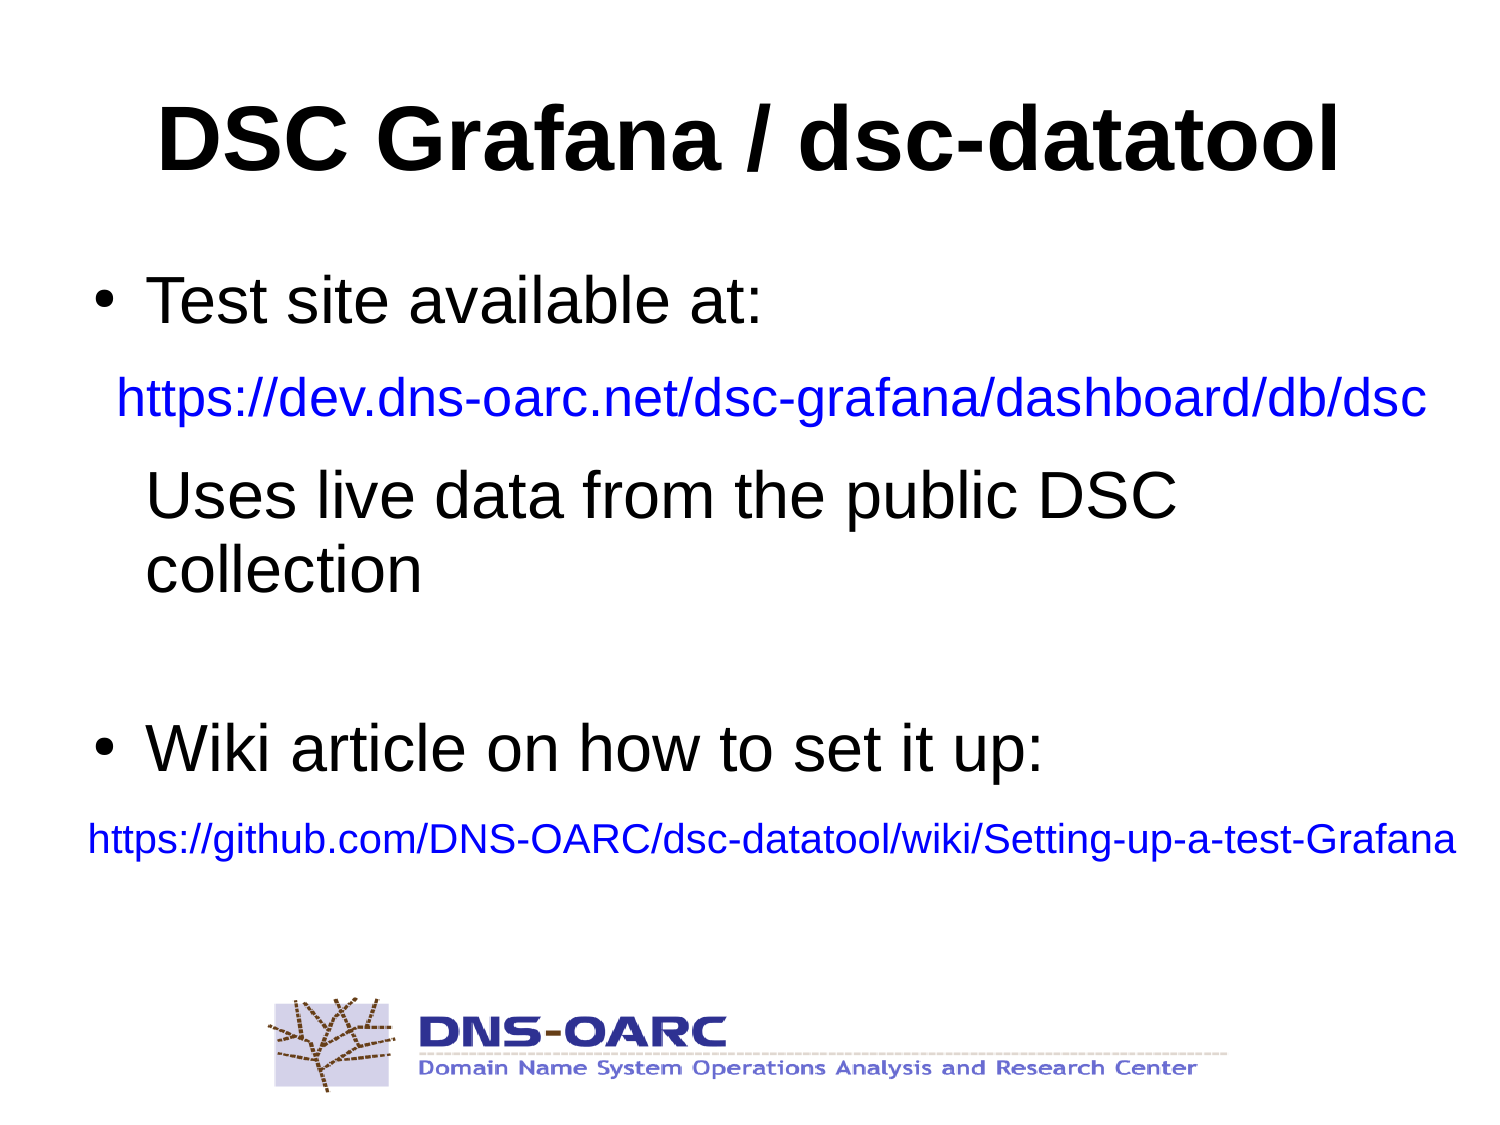

# DSC Grafana / dsc-datatool
Test site available at:
https://dev.dns-oarc.net/dsc-grafana/dashboard/db/dsc
Uses live data from the public DSC collection
Wiki article on how to set it up:
https://github.com/DNS-OARC/dsc-datatool/wiki/Setting-up-a-test-Grafana